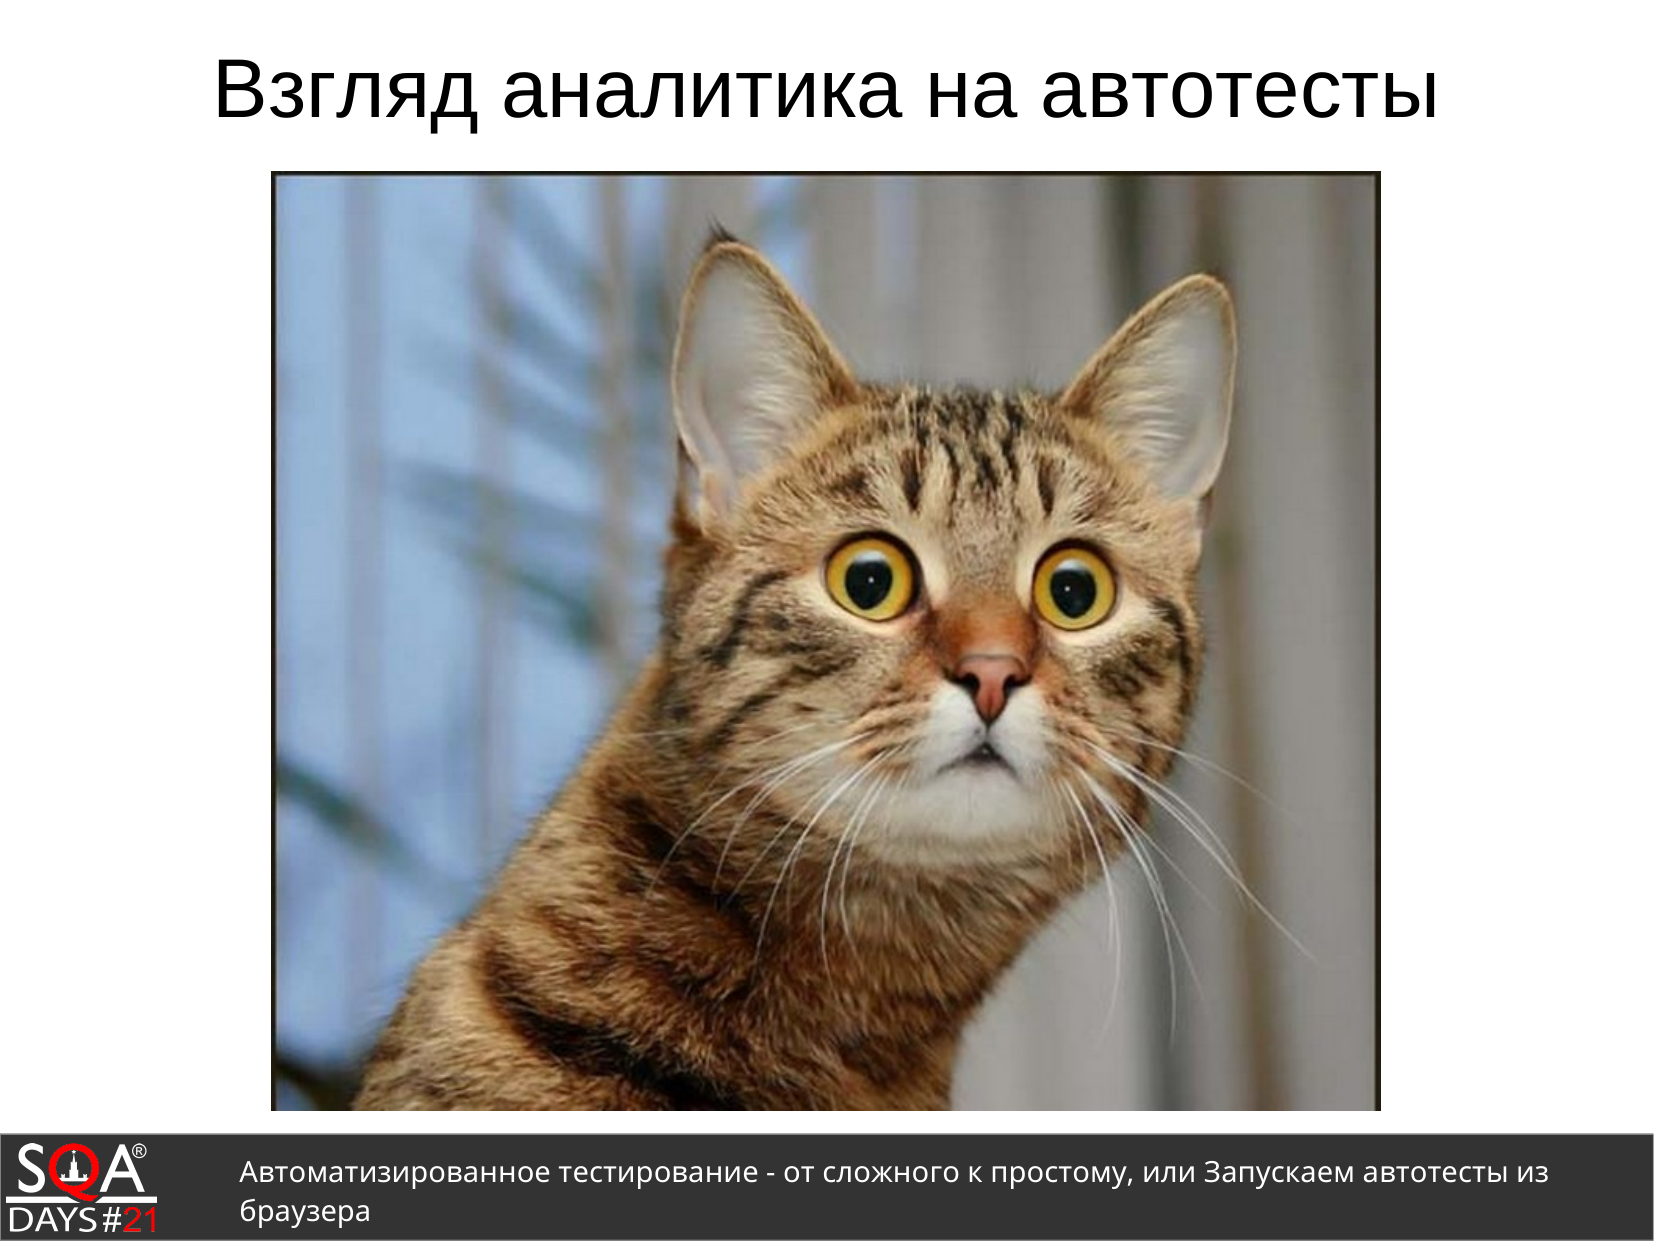

Взгляд аналитика на автотесты
Автоматизированное тестирование - от сложного к простому, или Запускаем автотесты из браузера